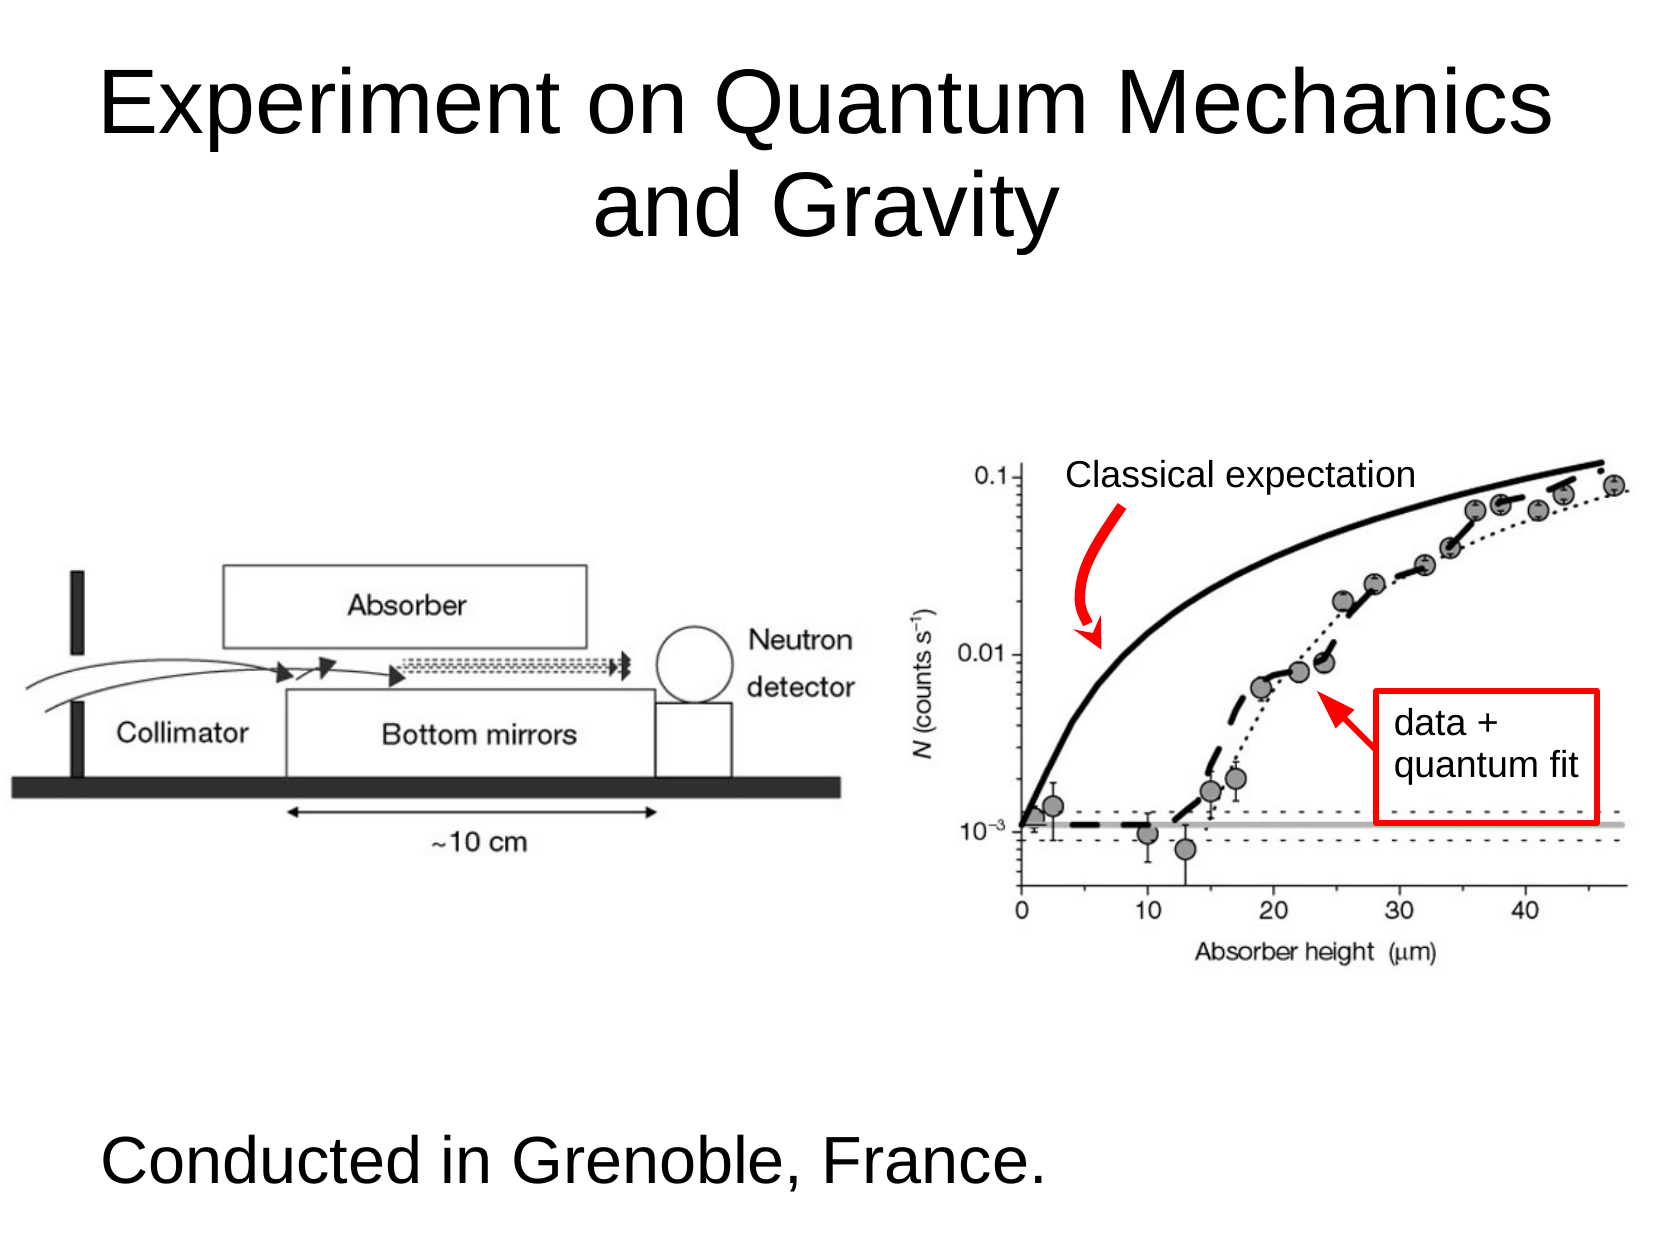

# Experiment on Quantum Mechanics and Gravity
Classical expectation
data +
quantum fit
Quantized energy
levels!
Conducted in Grenoble, France.